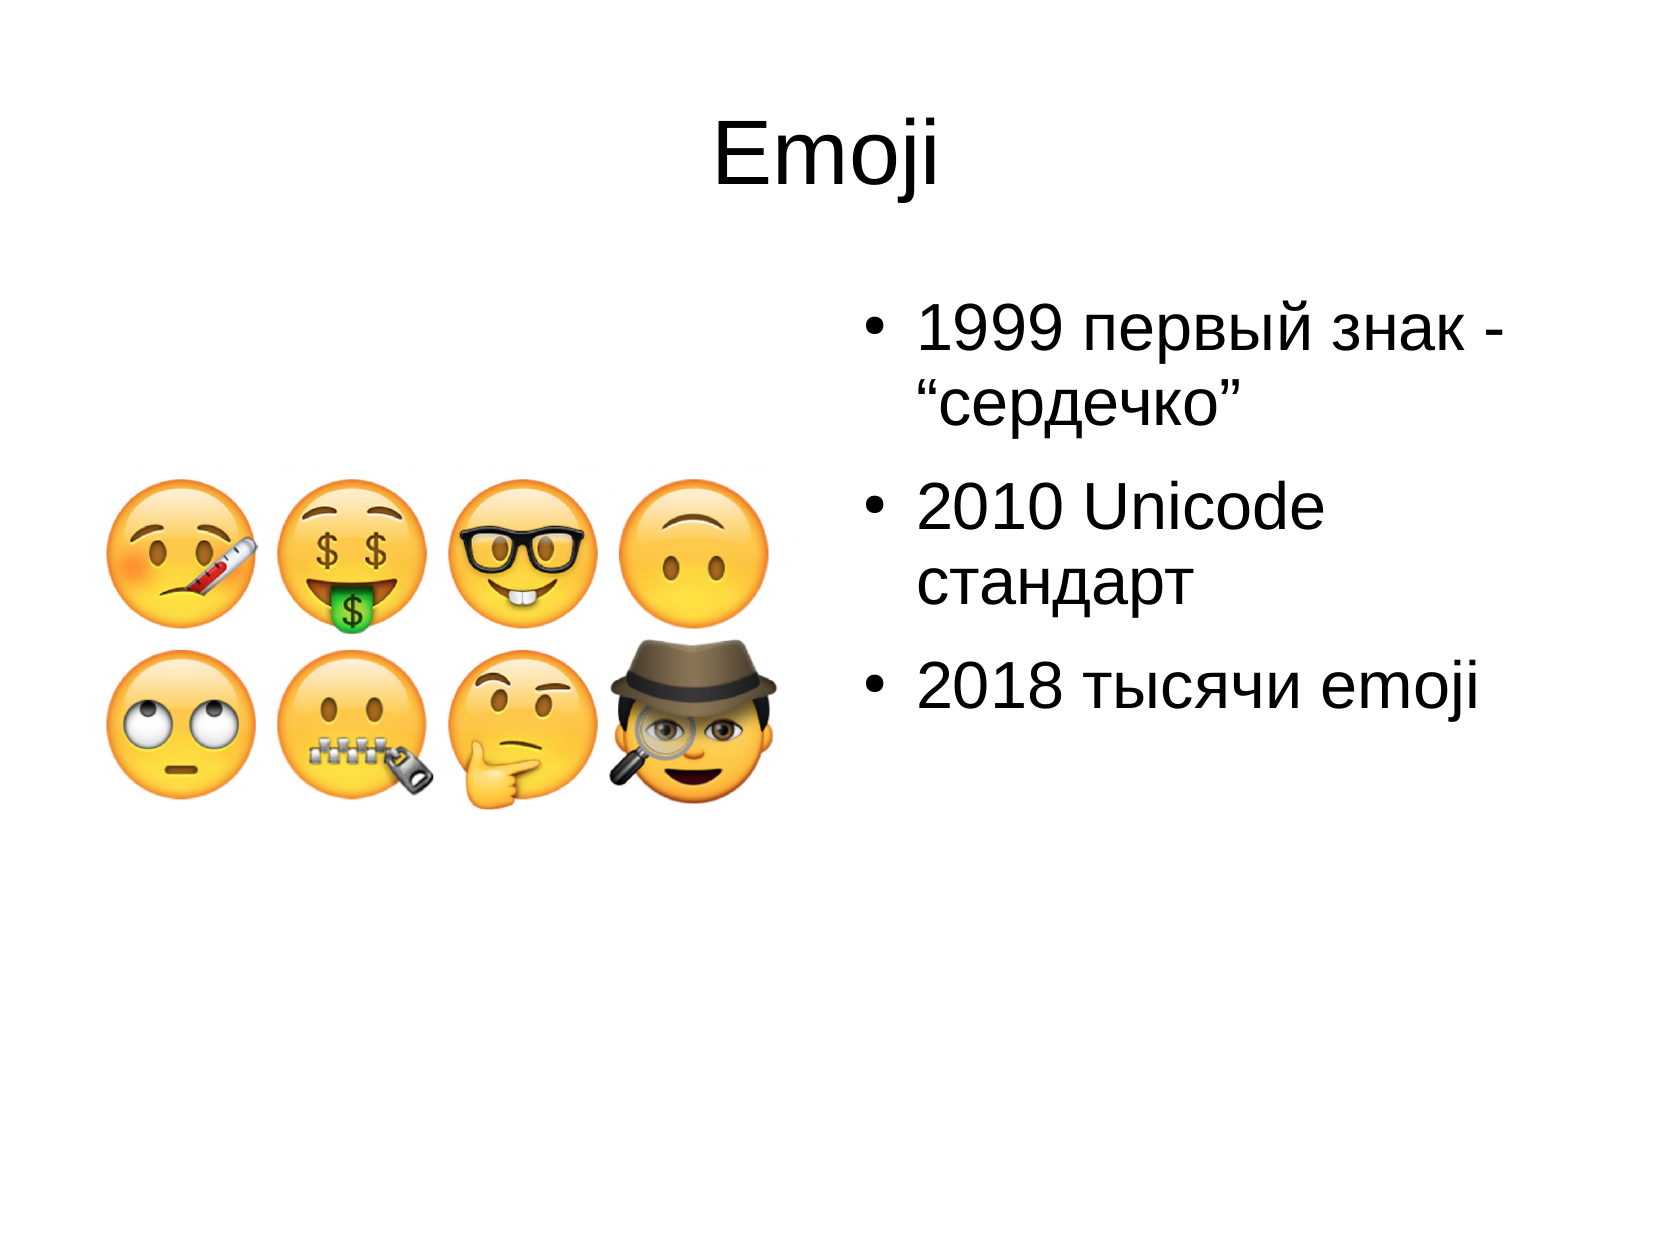

# Emoji
1999 первый знак - “сердечко”
2010 Unicode стандарт
2018 тысячи emoji